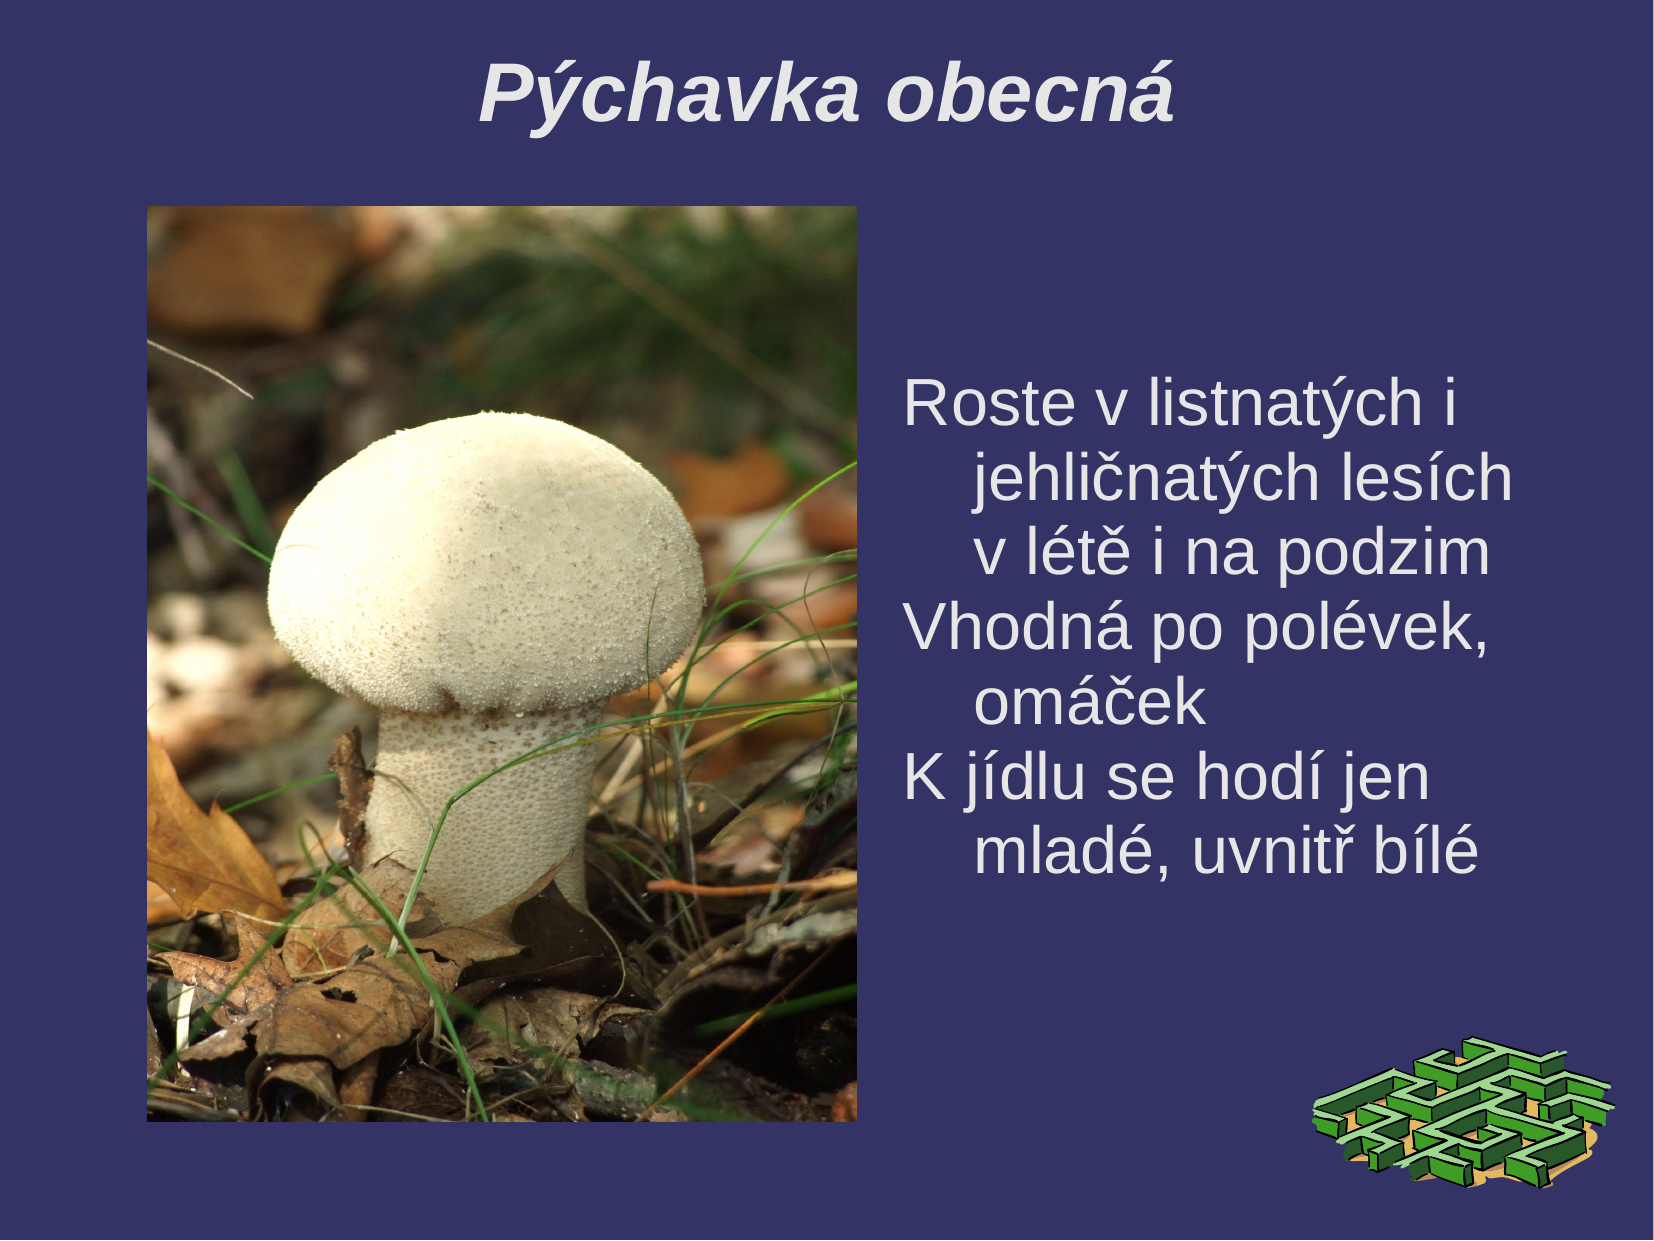

# Pýchavka obecná
Roste v listnatých i jehličnatých lesích v létě i na podzim
Vhodná po polévek, omáček
K jídlu se hodí jen mladé, uvnitř bílé